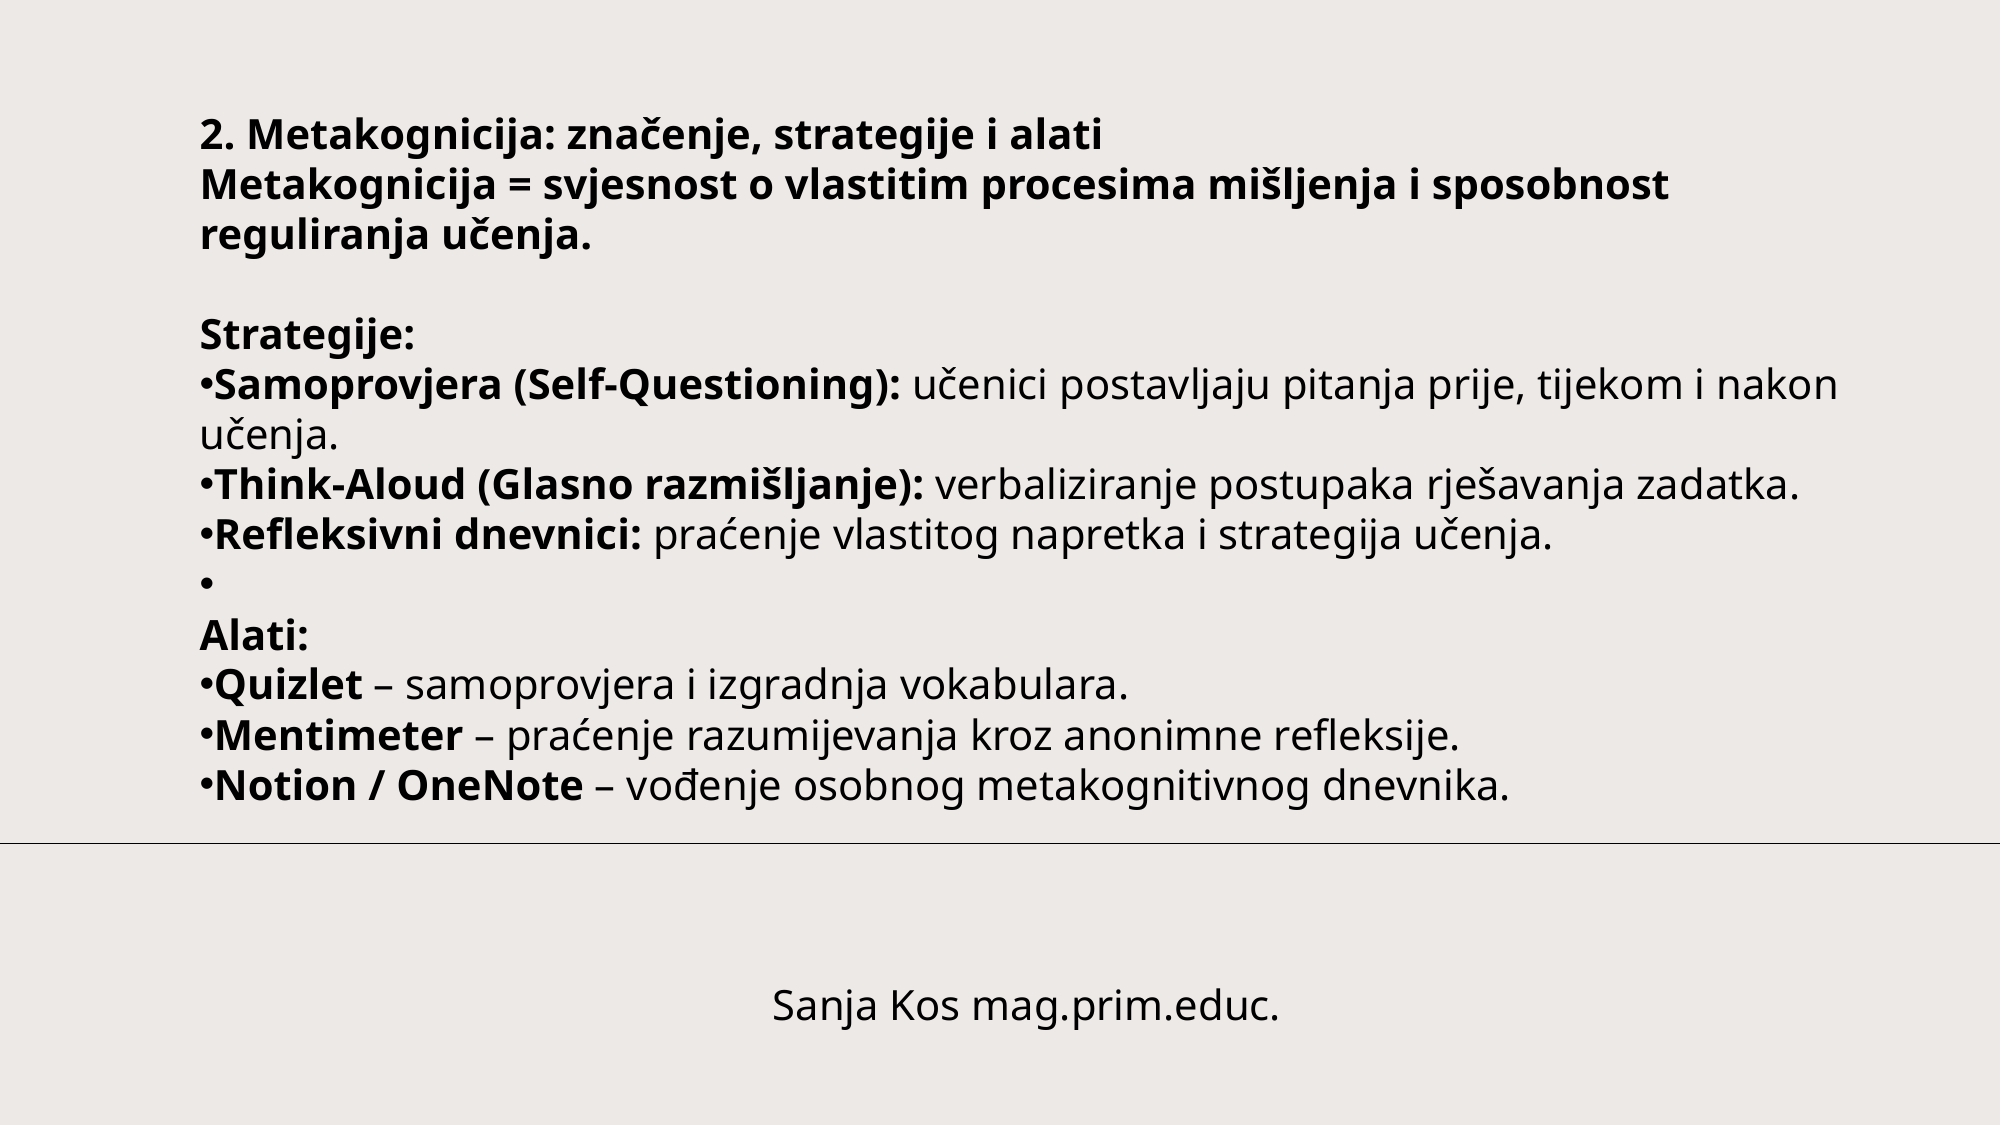

2. Metakognicija: značenje, strategije i alati
Metakognicija = svjesnost o vlastitim procesima mišljenja i sposobnost reguliranja učenja.
Strategije:
Samoprovjera (Self-Questioning): učenici postavljaju pitanja prije, tijekom i nakon učenja.
Think-Aloud (Glasno razmišljanje): verbaliziranje postupaka rješavanja zadatka.
Refleksivni dnevnici: praćenje vlastitog napretka i strategija učenja.
Alati:
Quizlet – samoprovjera i izgradnja vokabulara.
Mentimeter – praćenje razumijevanja kroz anonimne refleksije.
Notion / OneNote – vođenje osobnog metakognitivnog dnevnika.
# Sanja Kos mag.prim.educ.